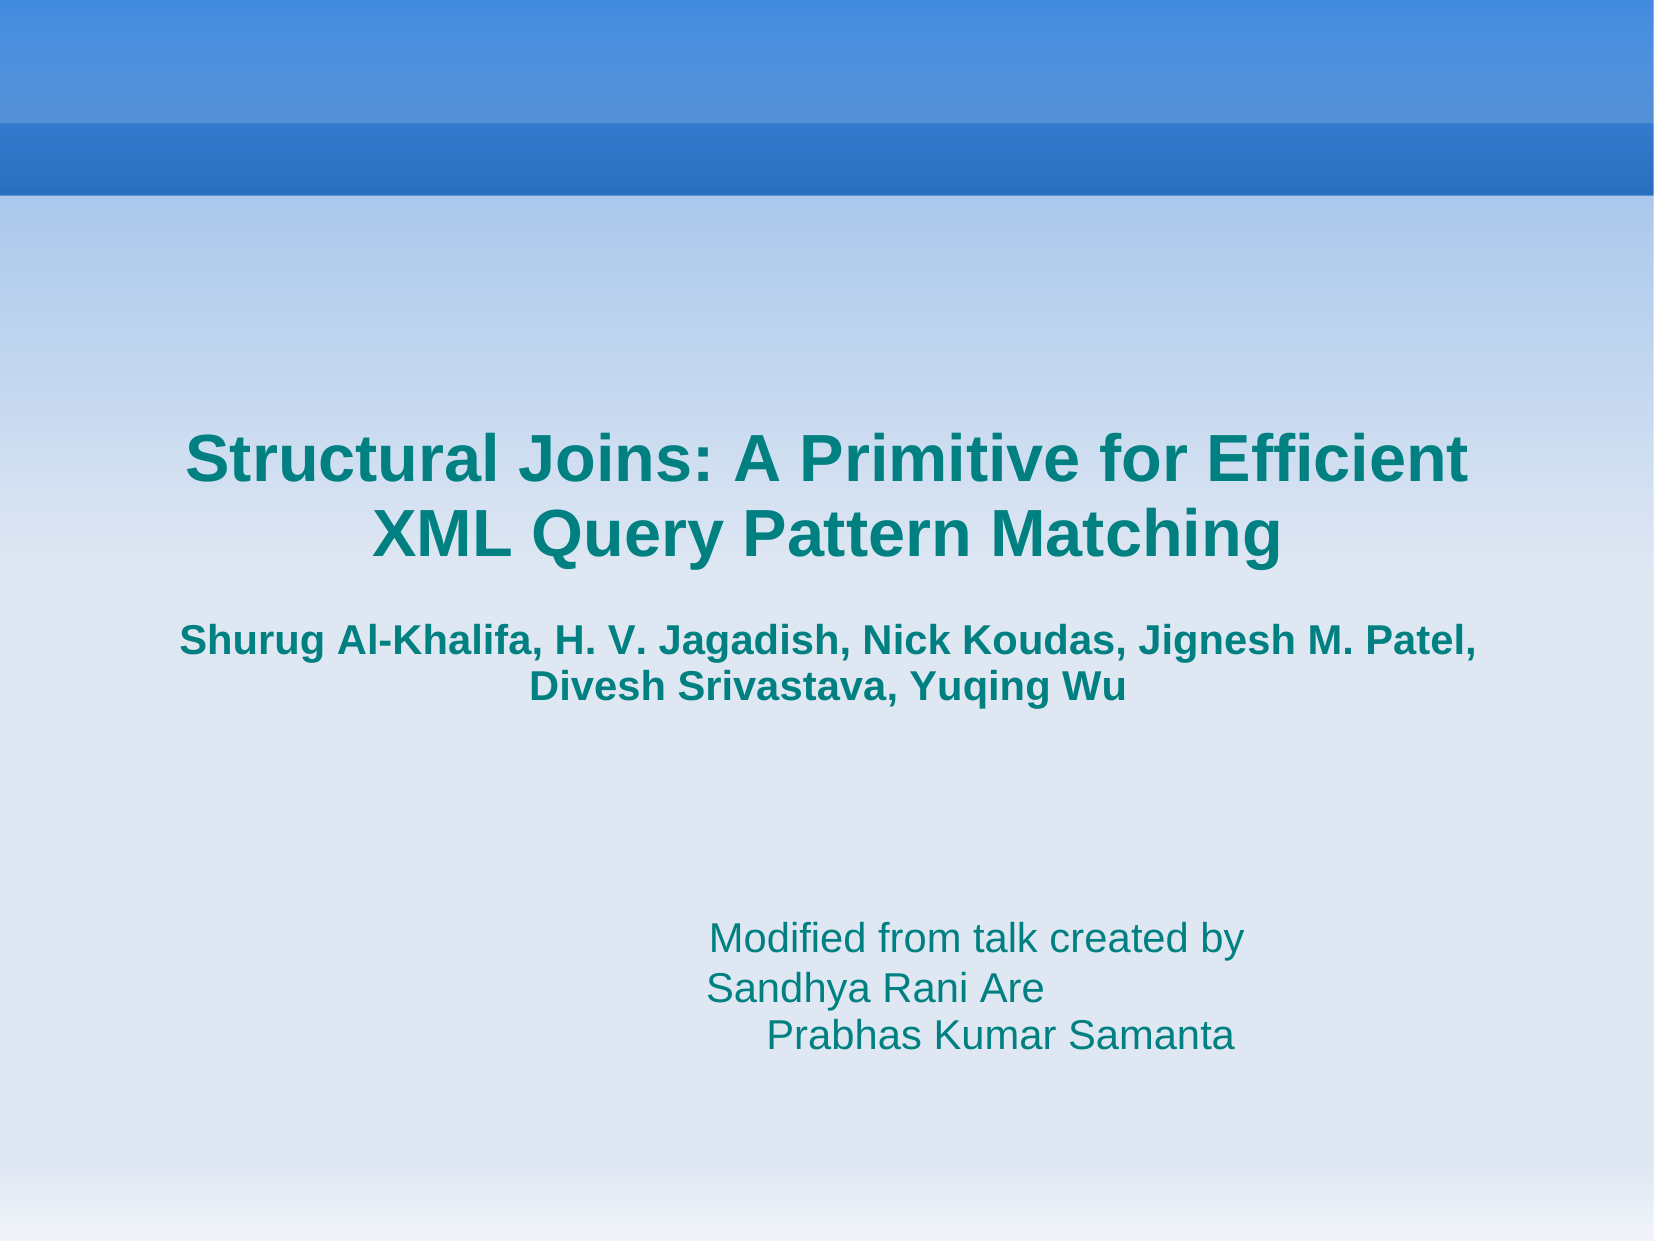

# Structural Joins: A Primitive for Efficient XML Query Pattern Matching Shurug Al-Khalifa, H. V. Jagadish, Nick Koudas, Jignesh M. Patel, Divesh Srivastava, Yuqing Wu
			Modified from talk created by
 Sandhya Rani Are
			 Prabhas Kumar Samanta